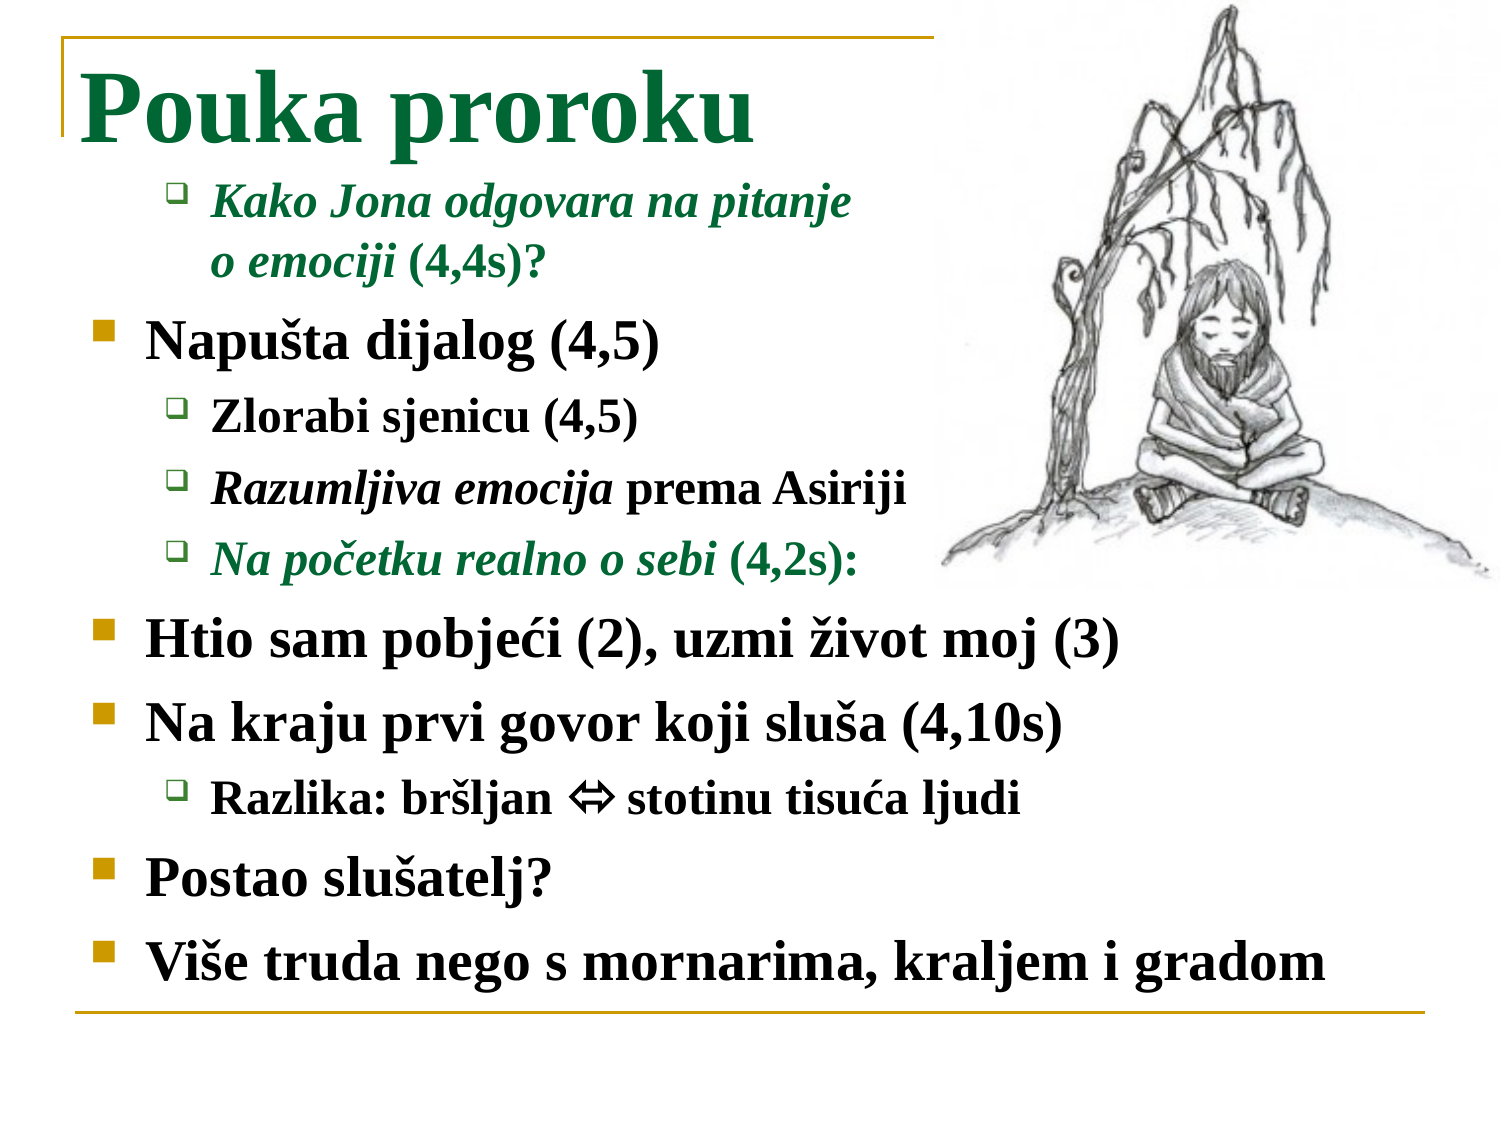

# Pouka proroku
Kako Jona odgovara na pitanje
o emociji (4,4s)?
Napušta dijalog (4,5)
Zlorabi sjenicu (4,5)
Razumljiva emocija prema Asiriji
Na početku realno o sebi (4,2s):
Htio sam pobjeći (2), uzmi život moj (3)
Na kraju prvi govor koji sluša (4,10s)
Razlika: bršljan  stotinu tisuća ljudi
Postao slušatelj?
Više truda nego s mornarima, kraljem i gradom